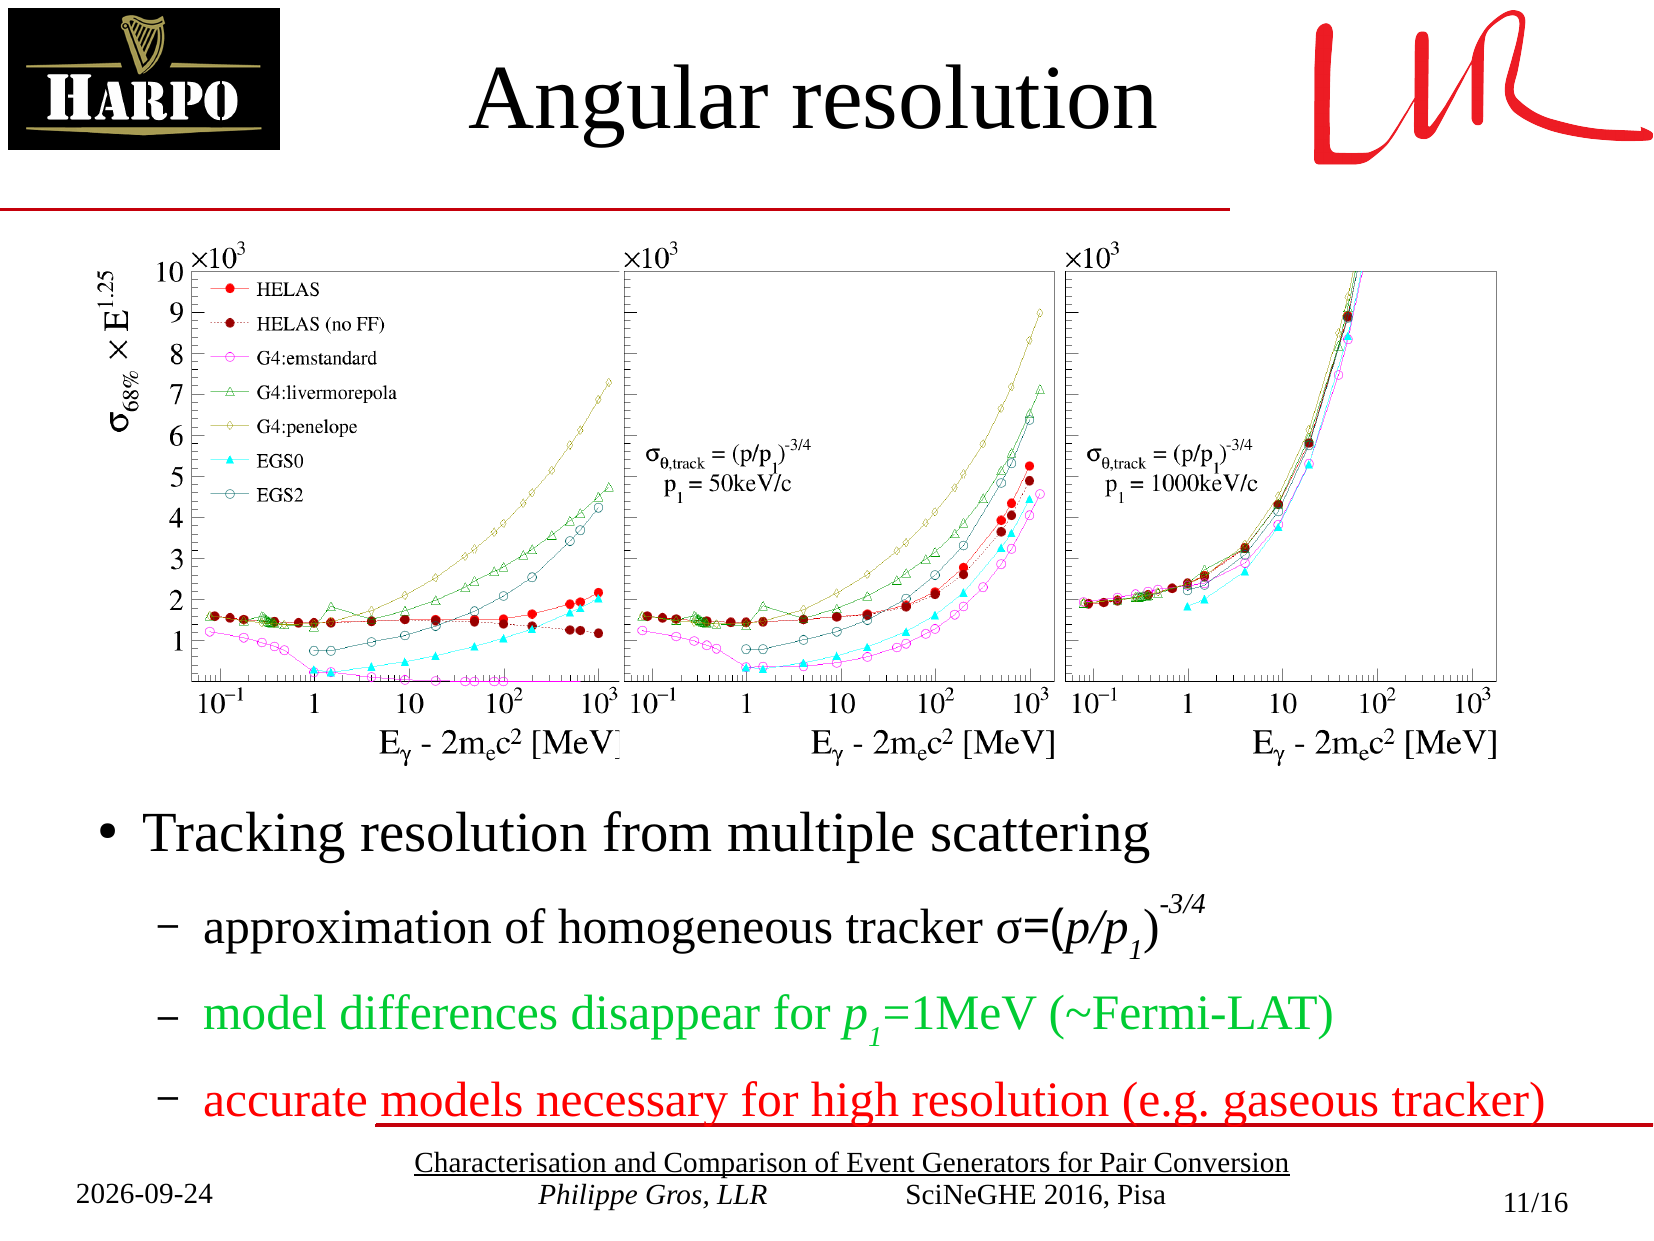

# Angular resolution
Tracking resolution from multiple scattering
approximation of homogeneous tracker σ=(p/p1)-3/4
model differences disappear for p1=1MeV (~Fermi-LAT)
accurate models necessary for high resolution (e.g. gaseous tracker)
11